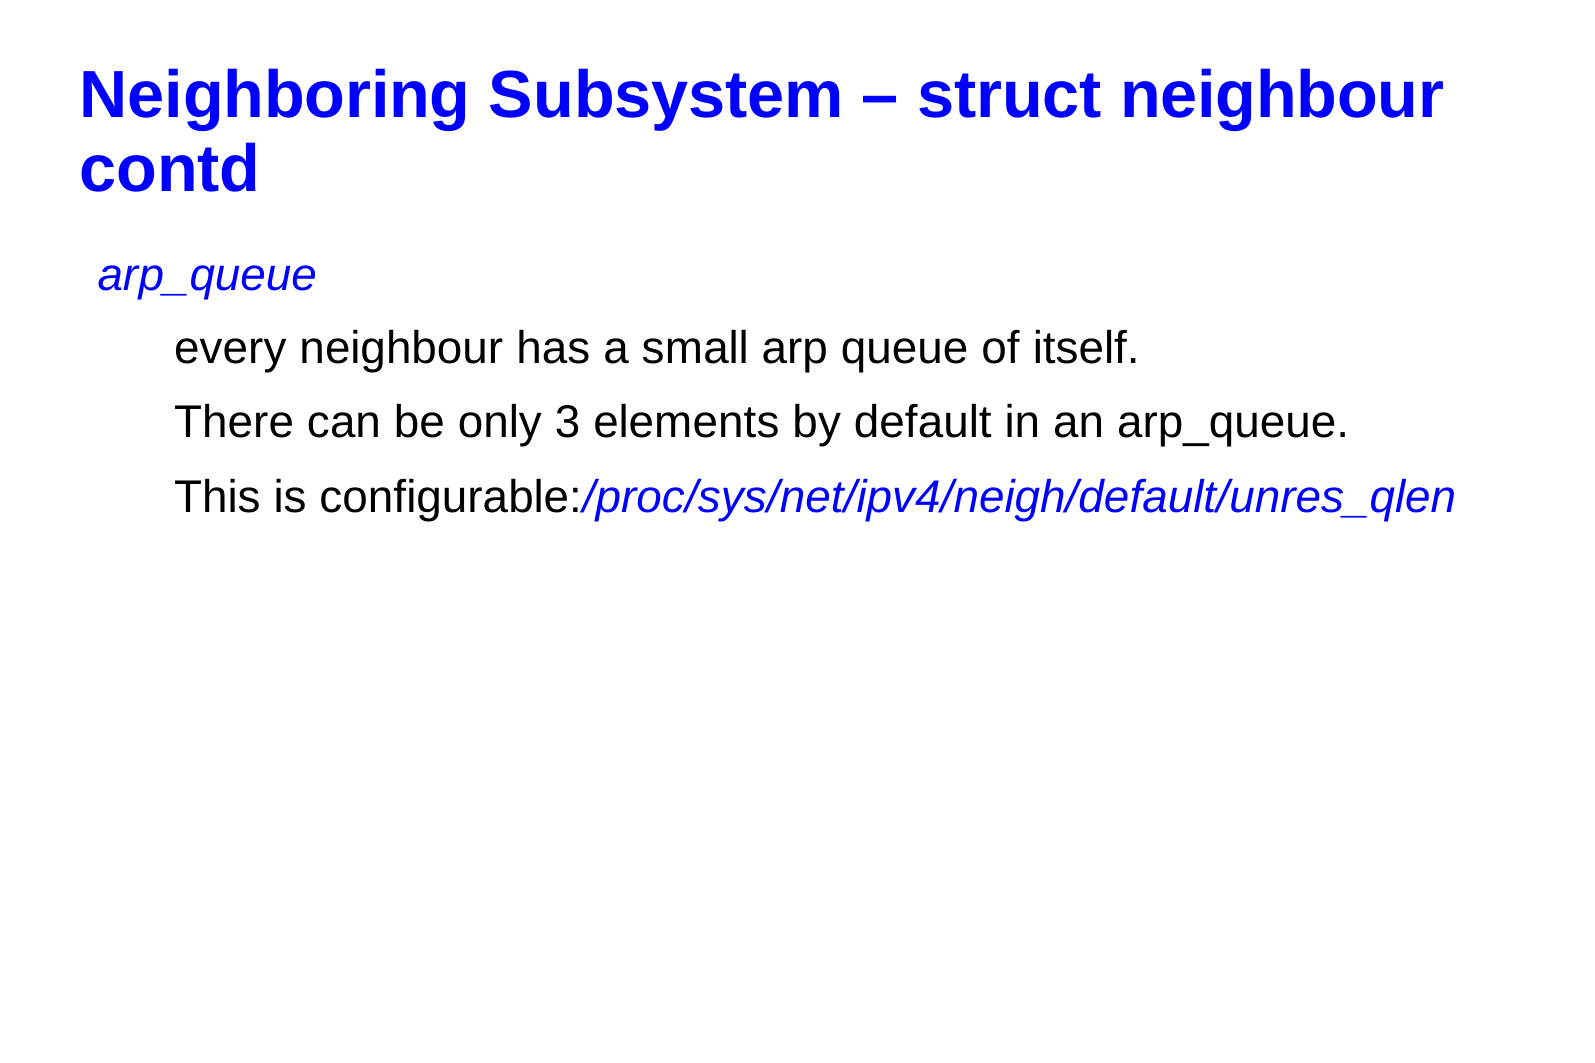

# Neighboring Subsystem – struct neighbour contd
arp_queue
every neighbour has a small arp queue of itself.
There can be only 3 elements by default in an arp_queue.
This is configurable:/proc/sys/net/ipv4/neigh/default/unres_qlen